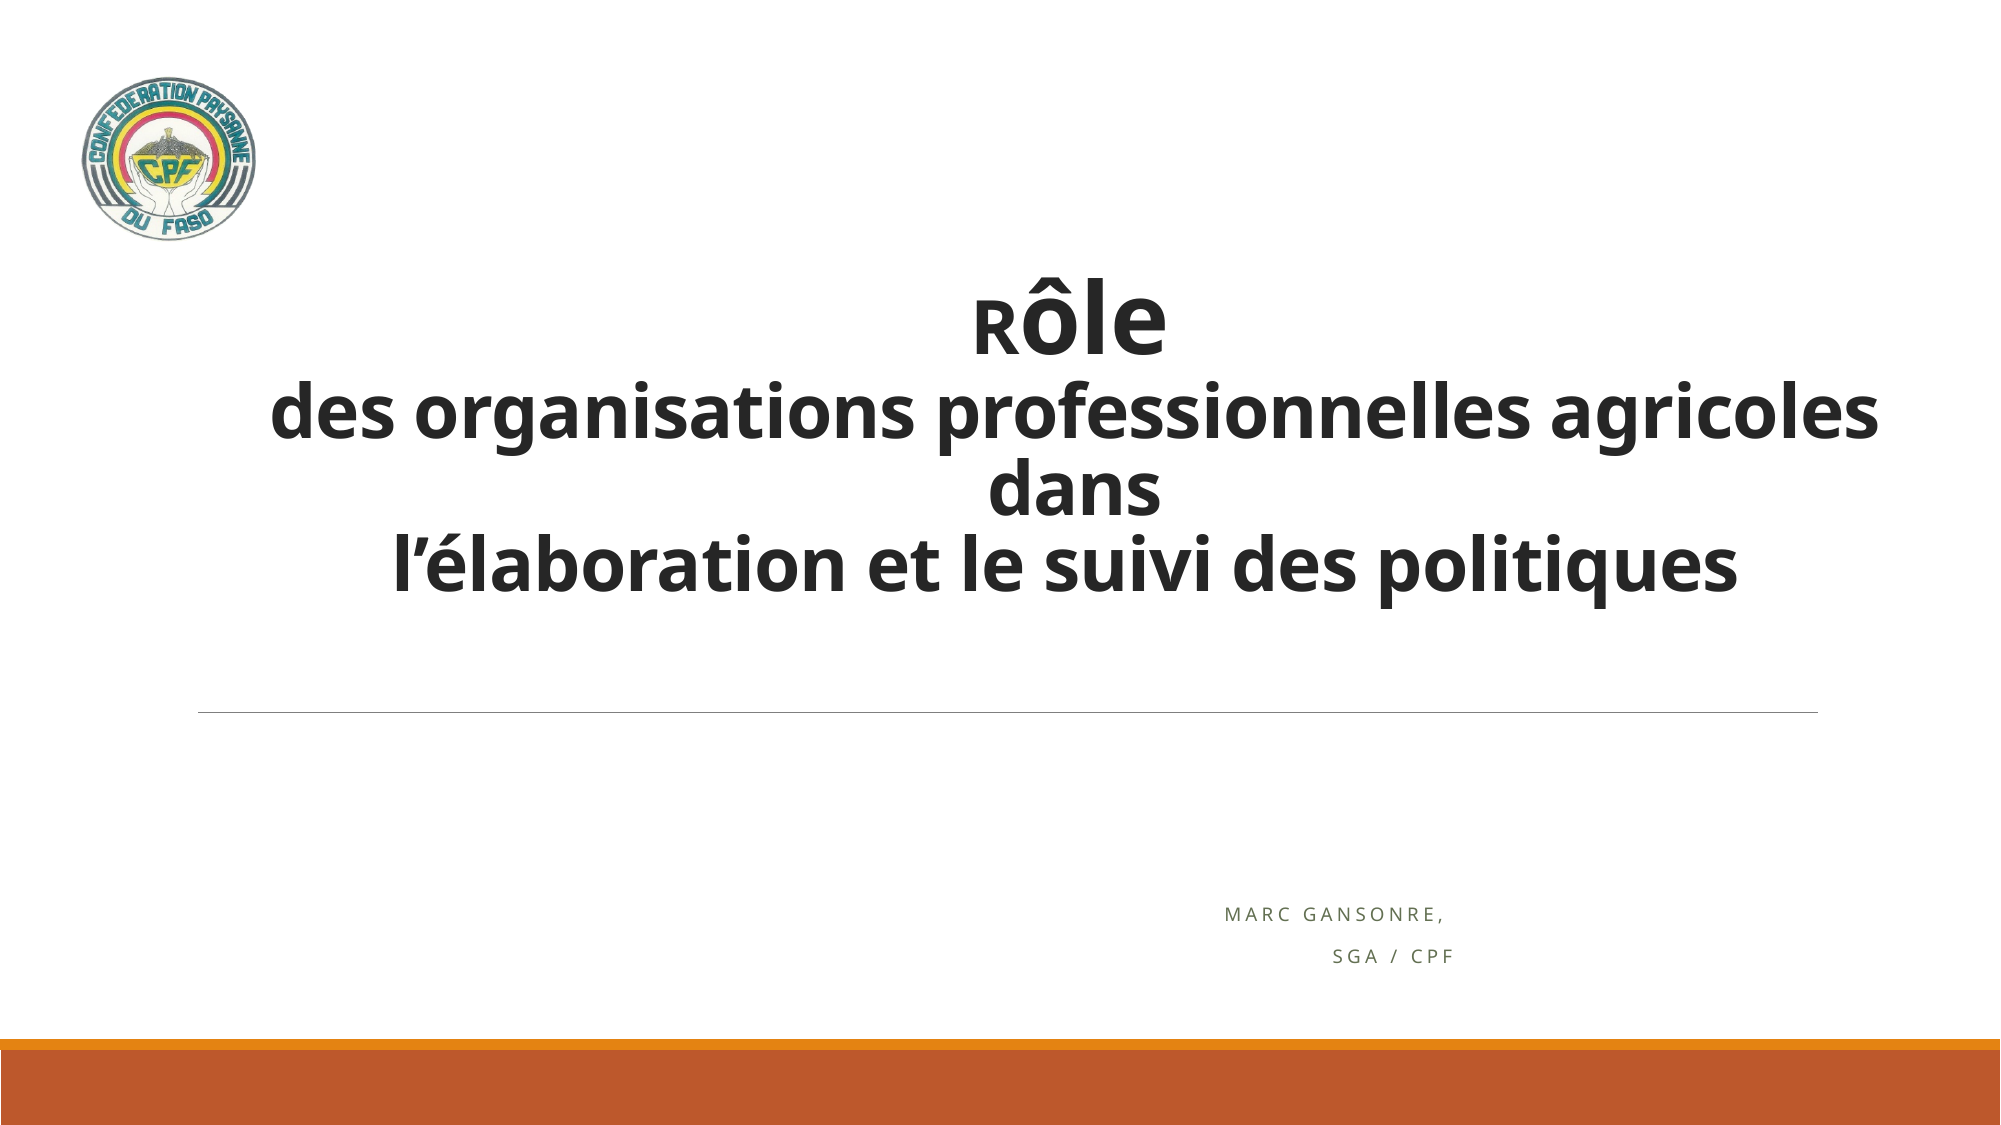

# Rôle des organisations professionnelles agricoles dans l’élaboration et le suivi des politiques
 Marc GANSONRE,
 sga / CPF